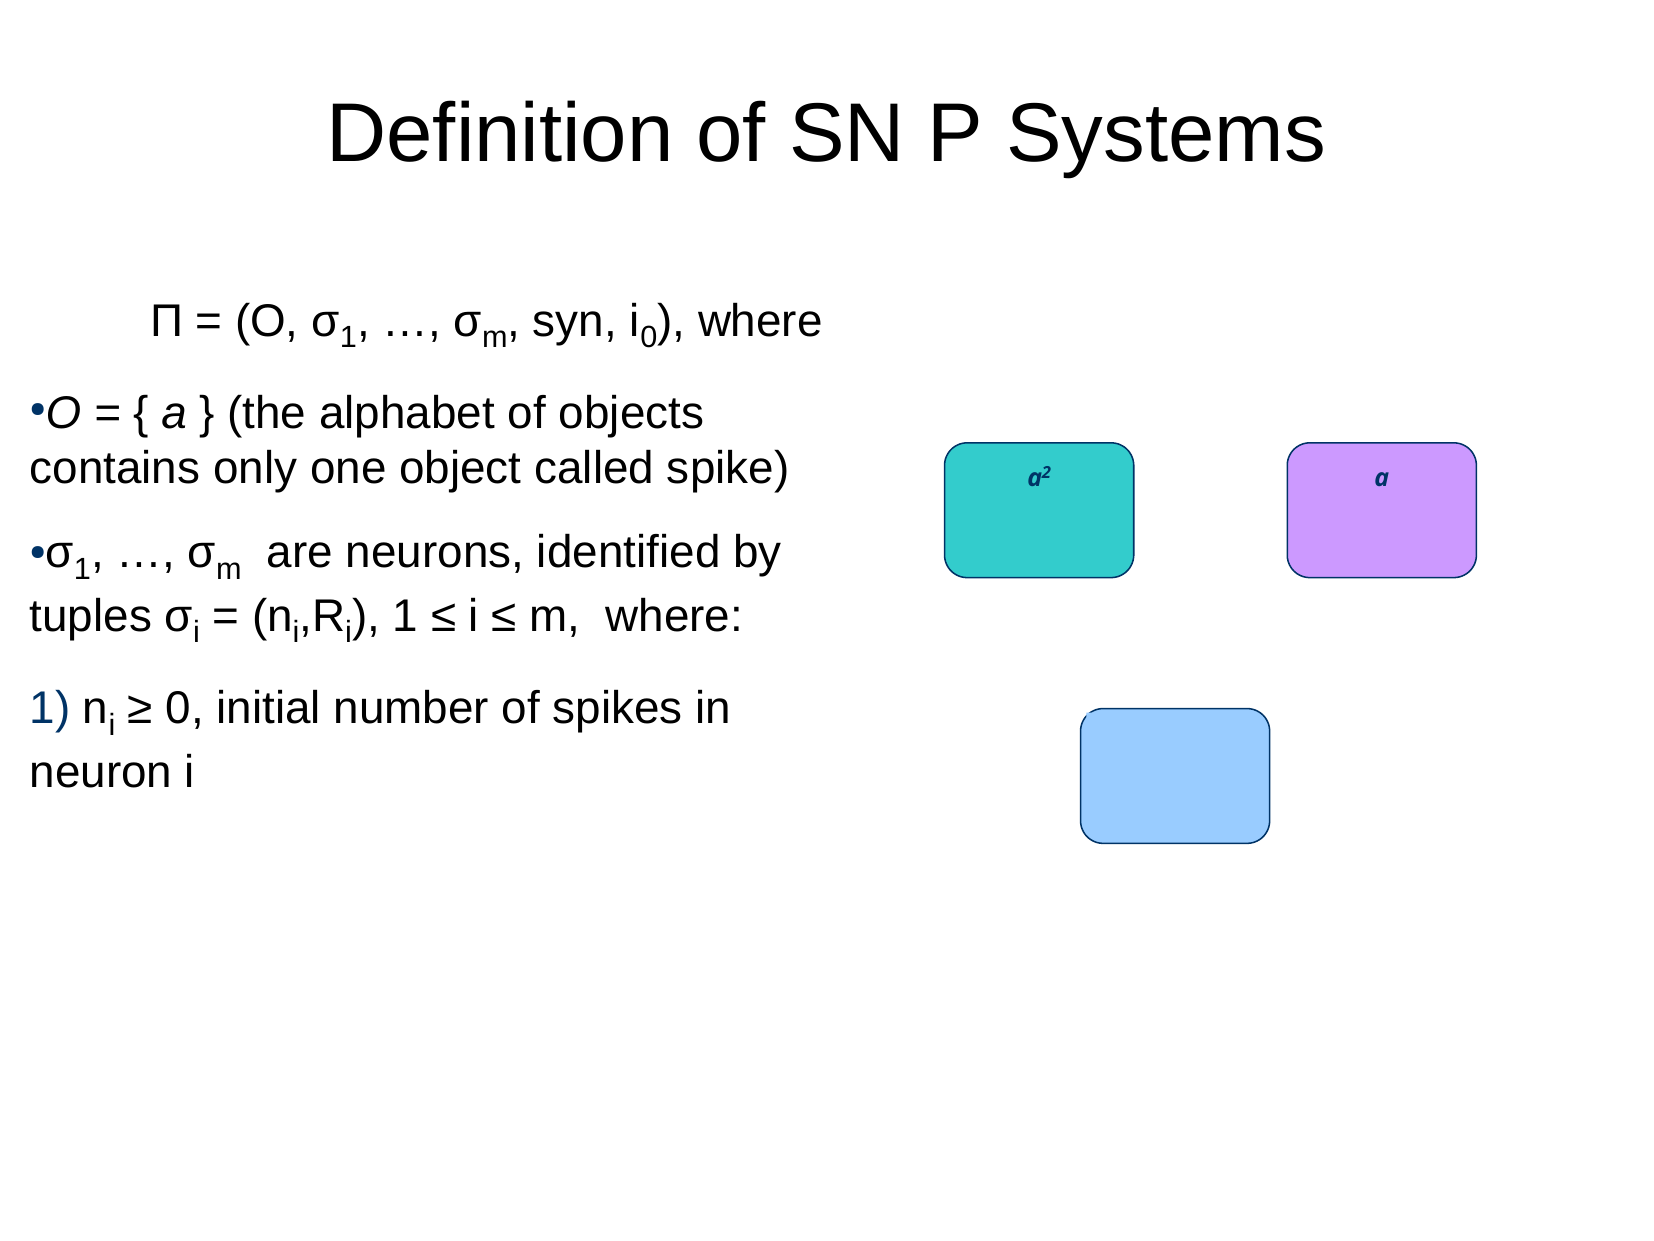

# Definition of SN P Systems
Π = (O, σ1, …, σm, syn, i0), where
O = { a } (the alphabet of objects contains only one object called spike)
σ1, …, σm are neurons, identified by tuples σi = (ni,Ri), 1 ≤ i ≤ m, where:
 ni ≥ 0, initial number of spikes in neuron i
a2
a
3